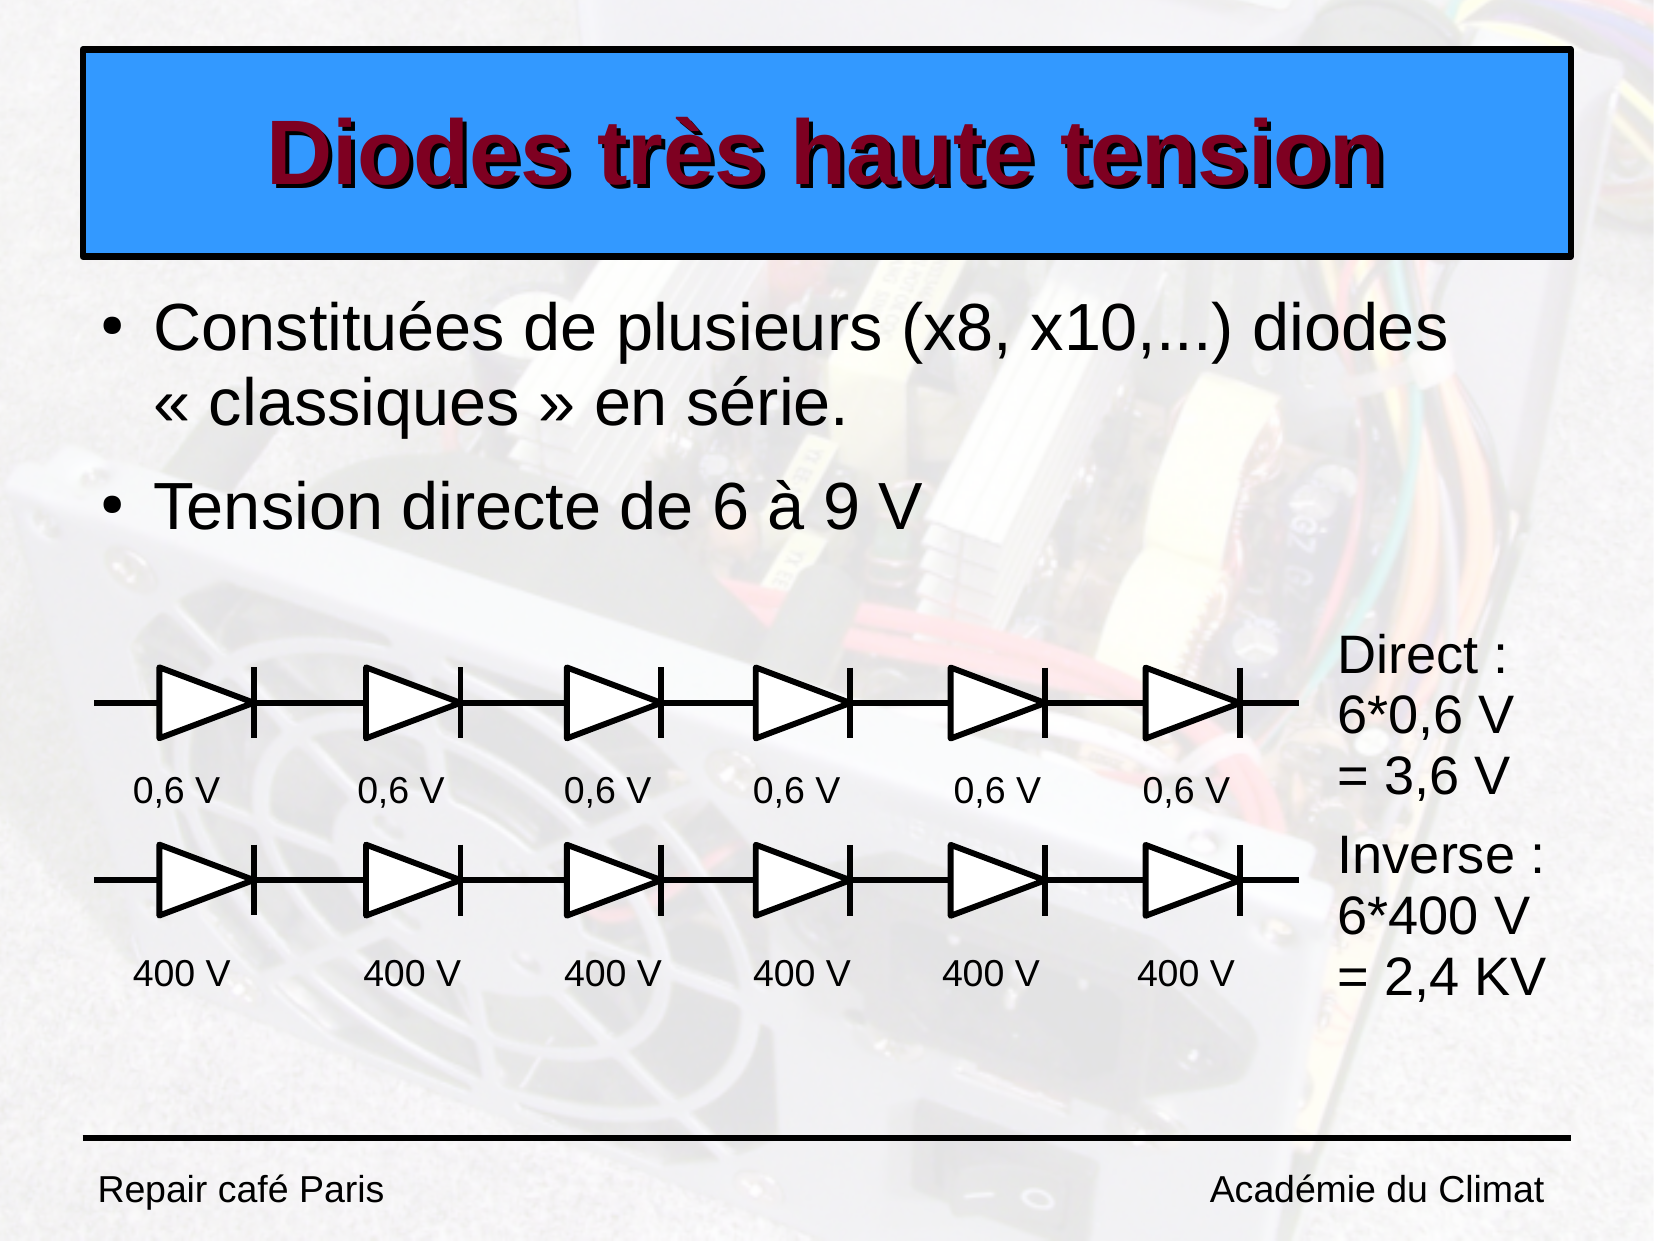

# Diodes très haute tension
Constituées de plusieurs (x8, x10,...) diodes « classiques » en série.
Tension directe de 6 à 9 V
Direct :
6*0,6 V
= 3,6 V
0,6 V
0,6 V
0,6 V
0,6 V
0,6 V
0,6 V
Inverse :
6*400 V
= 2,4 KV
400 V
400 V
400 V
400 V
400 V
400 V
Repair café Paris	Académie du Climat